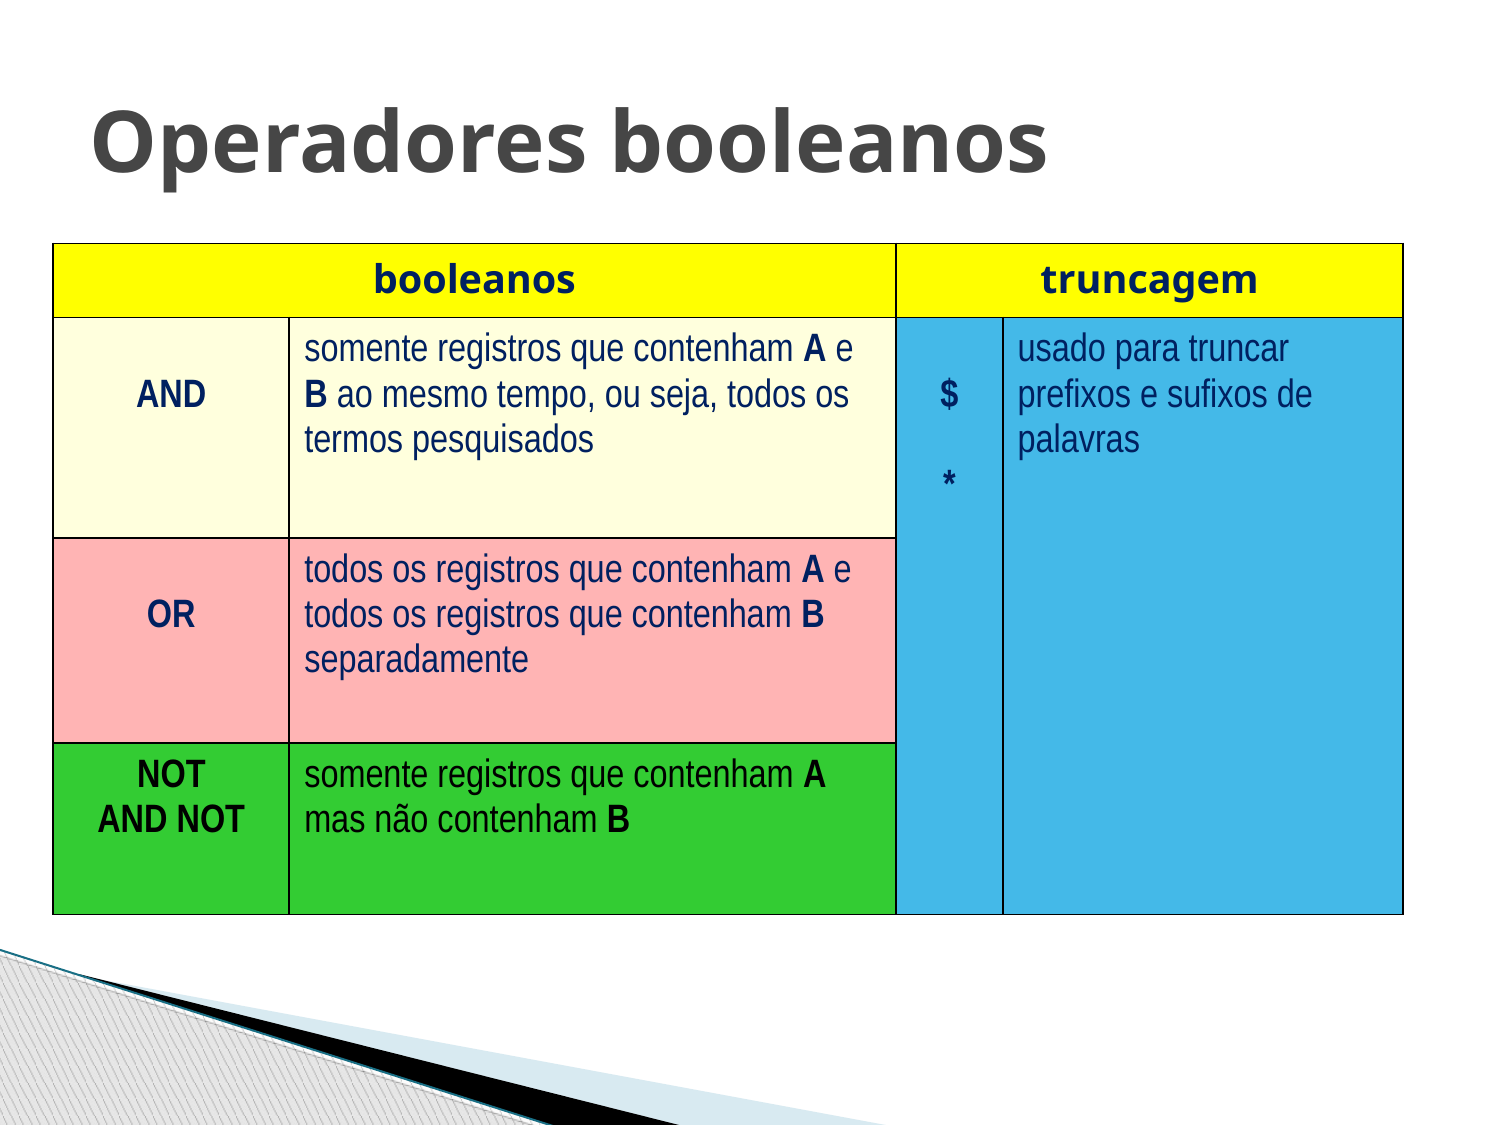

Operadores booleanos
#
| booleanos | | truncagem | |
| --- | --- | --- | --- |
| AND | somente registros que contenham A e B ao mesmo tempo, ou seja, todos os termos pesquisados | $ \* | usado para truncar prefixos e sufixos de palavras |
| OR | todos os registros que contenham A e todos os registros que contenham B separadamente | | |
| NOT AND NOT | somente registros que contenham A mas não contenham B | | |